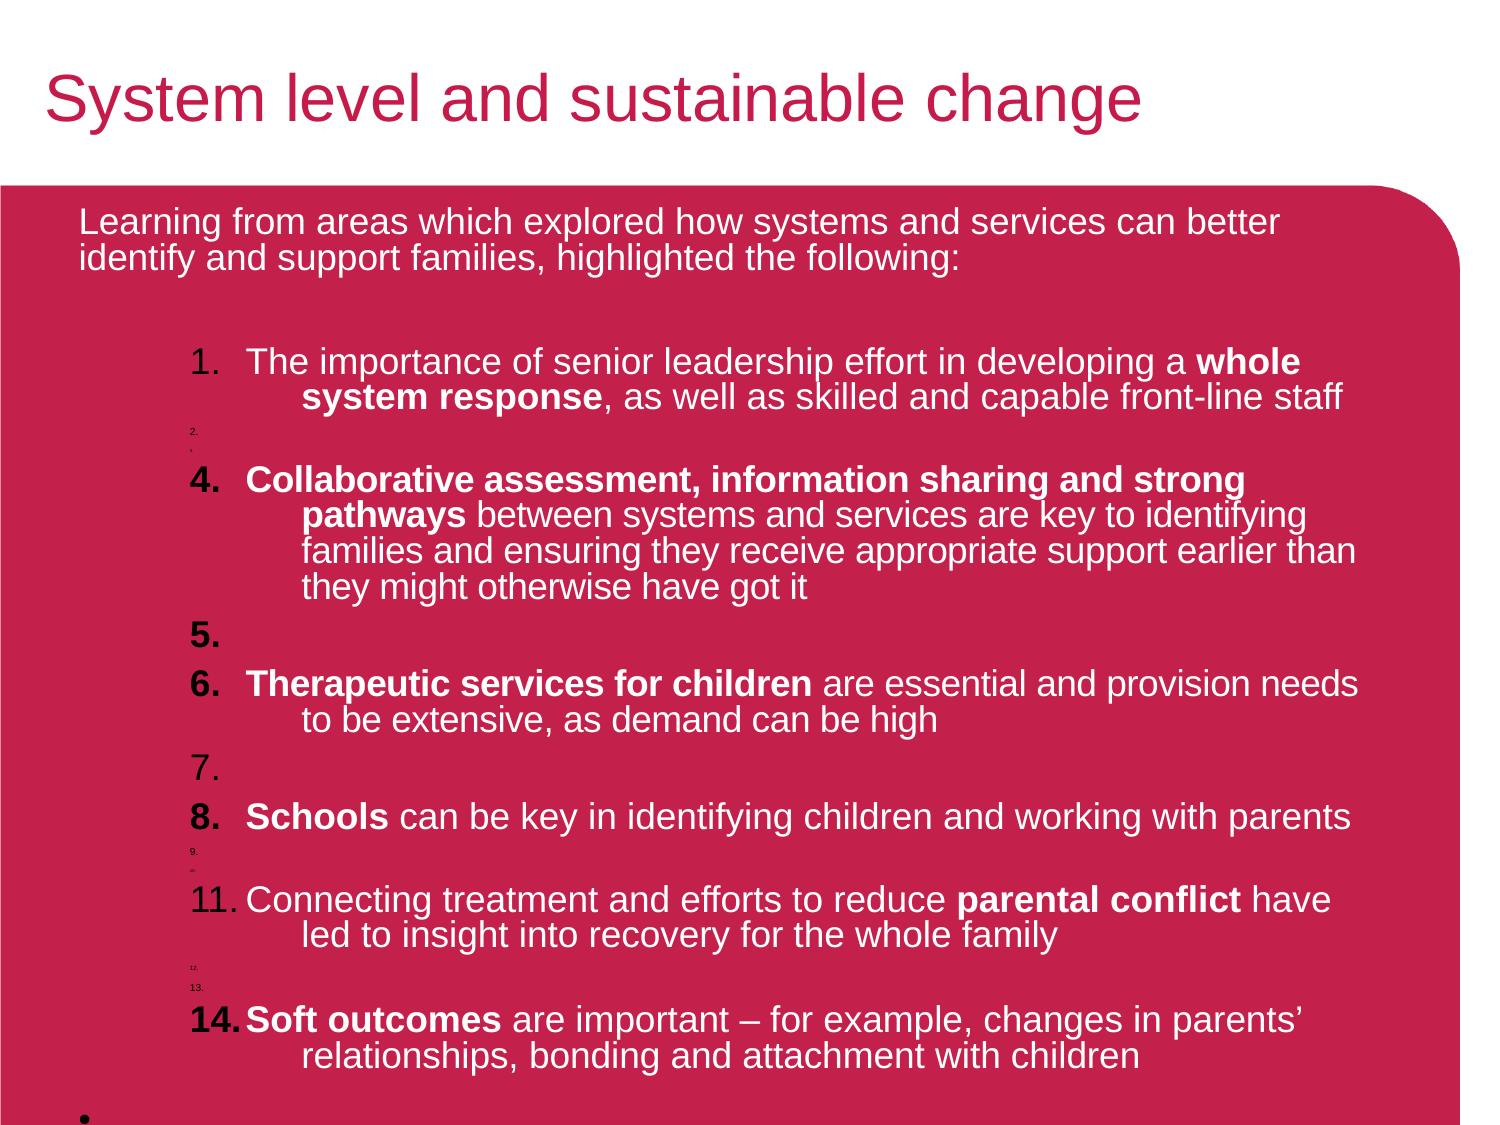

System level and sustainable change
# Learning from areas which explored how systems and services can better identify and support families, highlighted the following:
The importance of senior leadership effort in developing a whole system response, as well as skilled and capable front-line staff
Collaborative assessment, information sharing and strong pathways between systems and services are key to identifying families and ensuring they receive appropriate support earlier than they might otherwise have got it
Therapeutic services for children are essential and provision needs to be extensive, as demand can be high
Schools can be key in identifying children and working with parents
Connecting treatment and efforts to reduce parental conflict have led to insight into recovery for the whole family
Soft outcomes are important – for example, changes in parents’ relationships, bonding and attachment with children